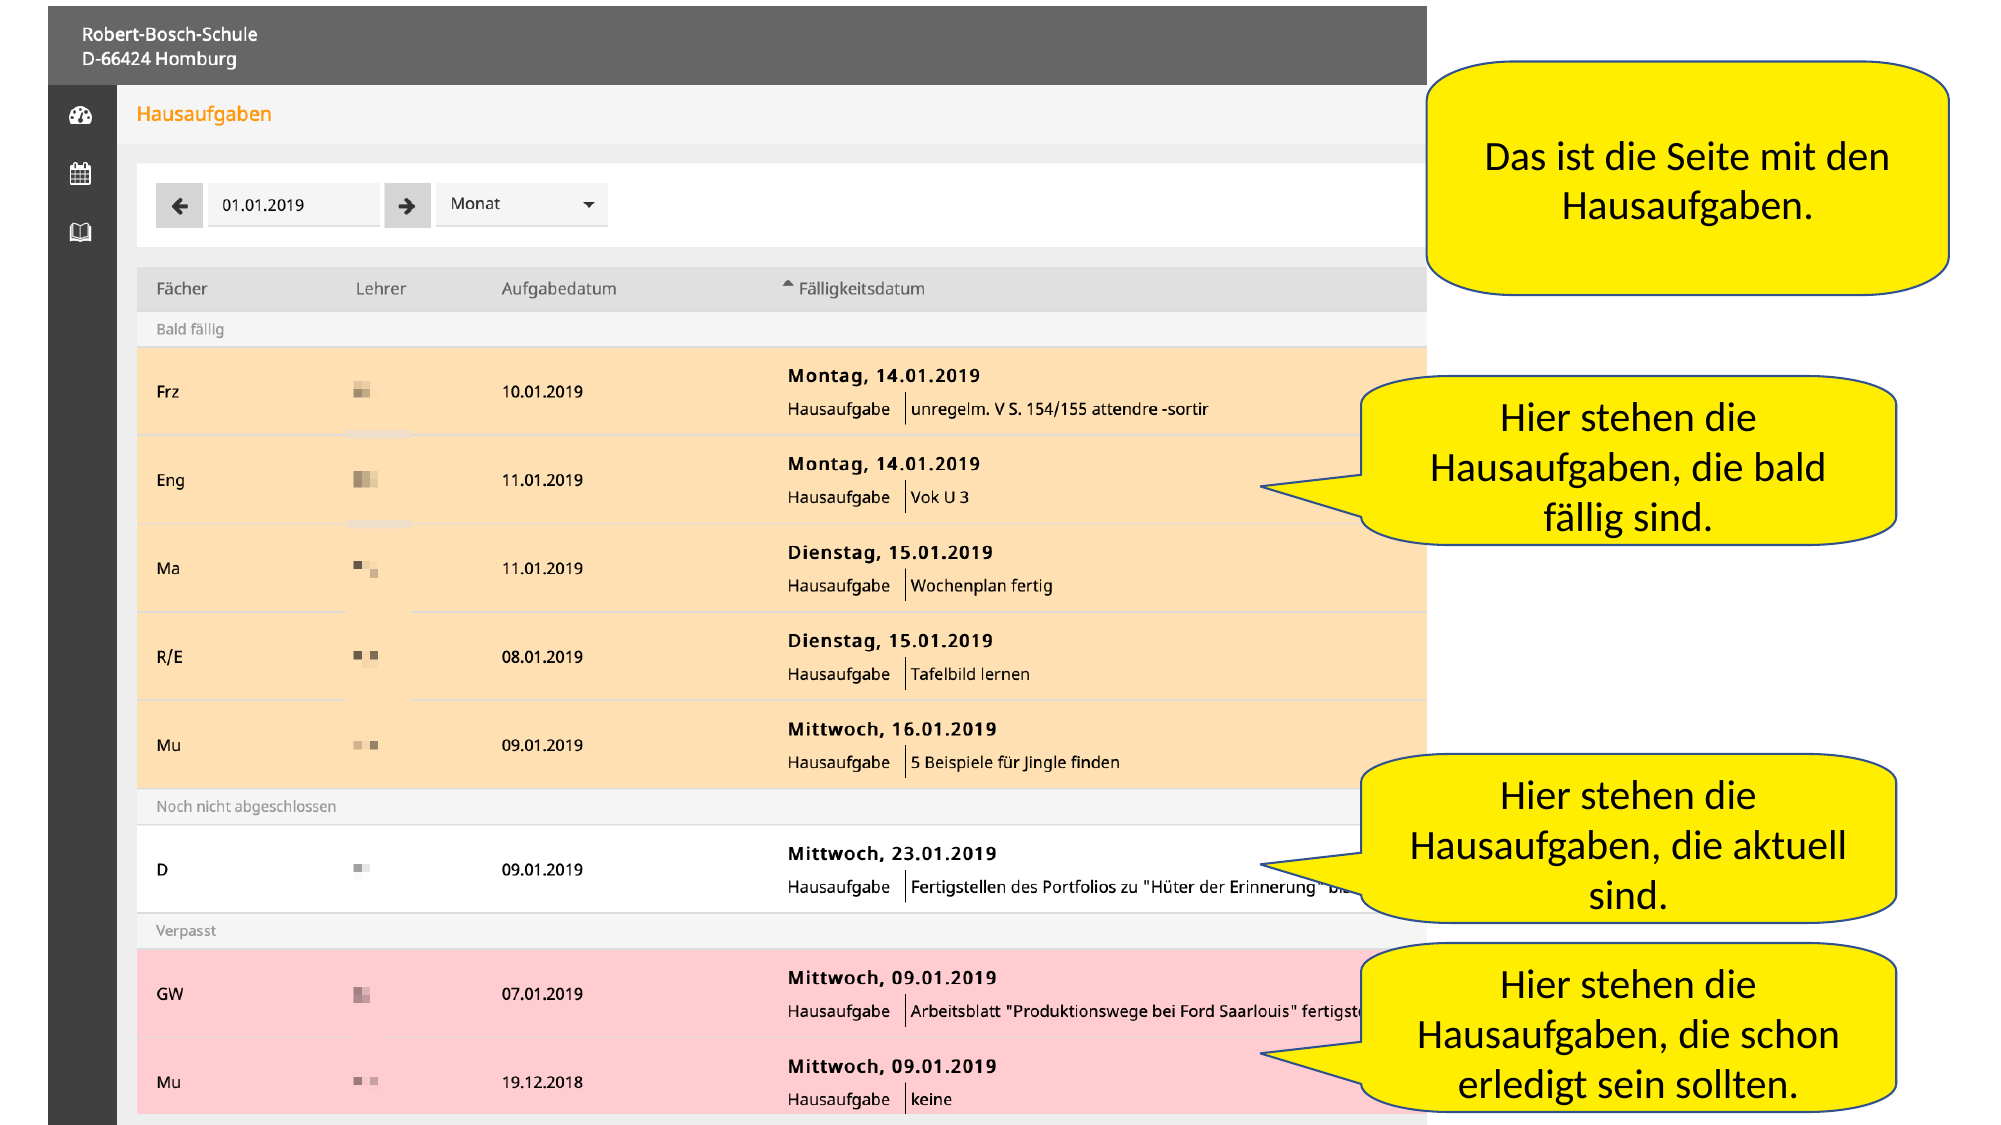

Das ist die Seite mit den Hausaufgaben.
Hier stehen die Hausaufgaben, die bald fällig sind.
Hier stehen die Hausaufgaben, die aktuell sind.
Hier stehen die Hausaufgaben, die schon erledigt sein sollten.